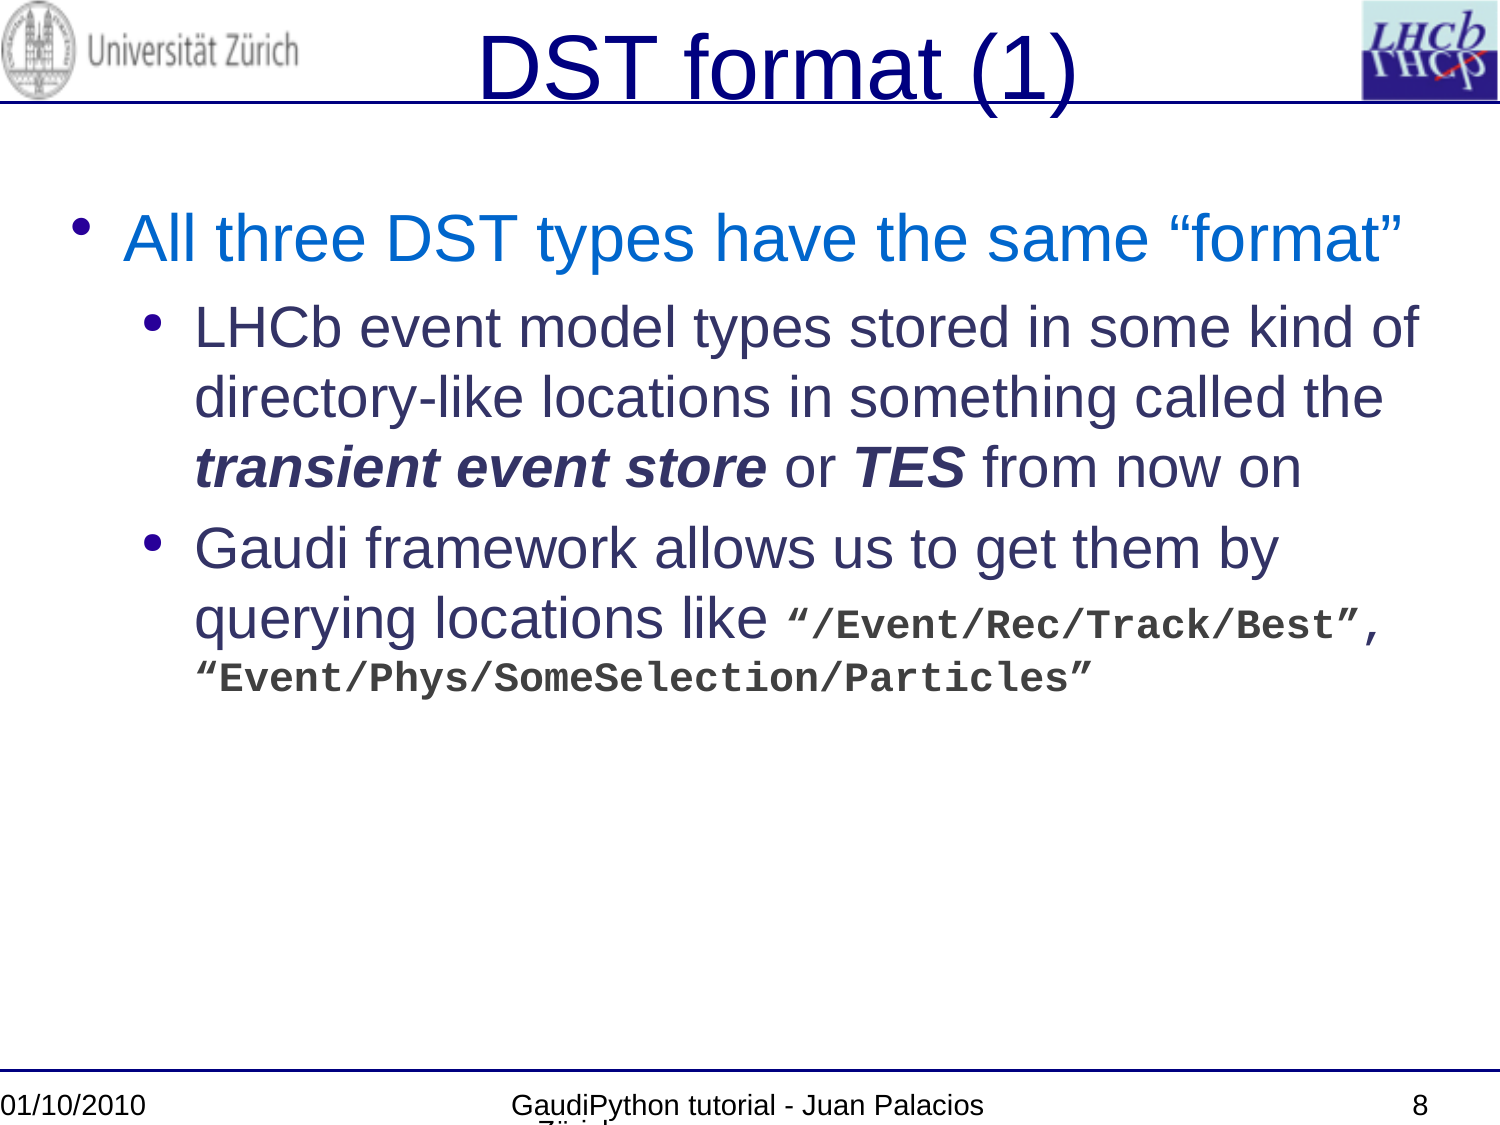

# DST format (1)
All three DST types have the same “format”
LHCb event model types stored in some kind of directory-like locations in something called the transient event store or TES from now on
Gaudi framework allows us to get them by querying locations like “/Event/Rec/Track/Best”, “Event/Phys/SomeSelection/Particles”
01/10/2010
GaudiPython tutorial - Juan Palacios - Zürich
8